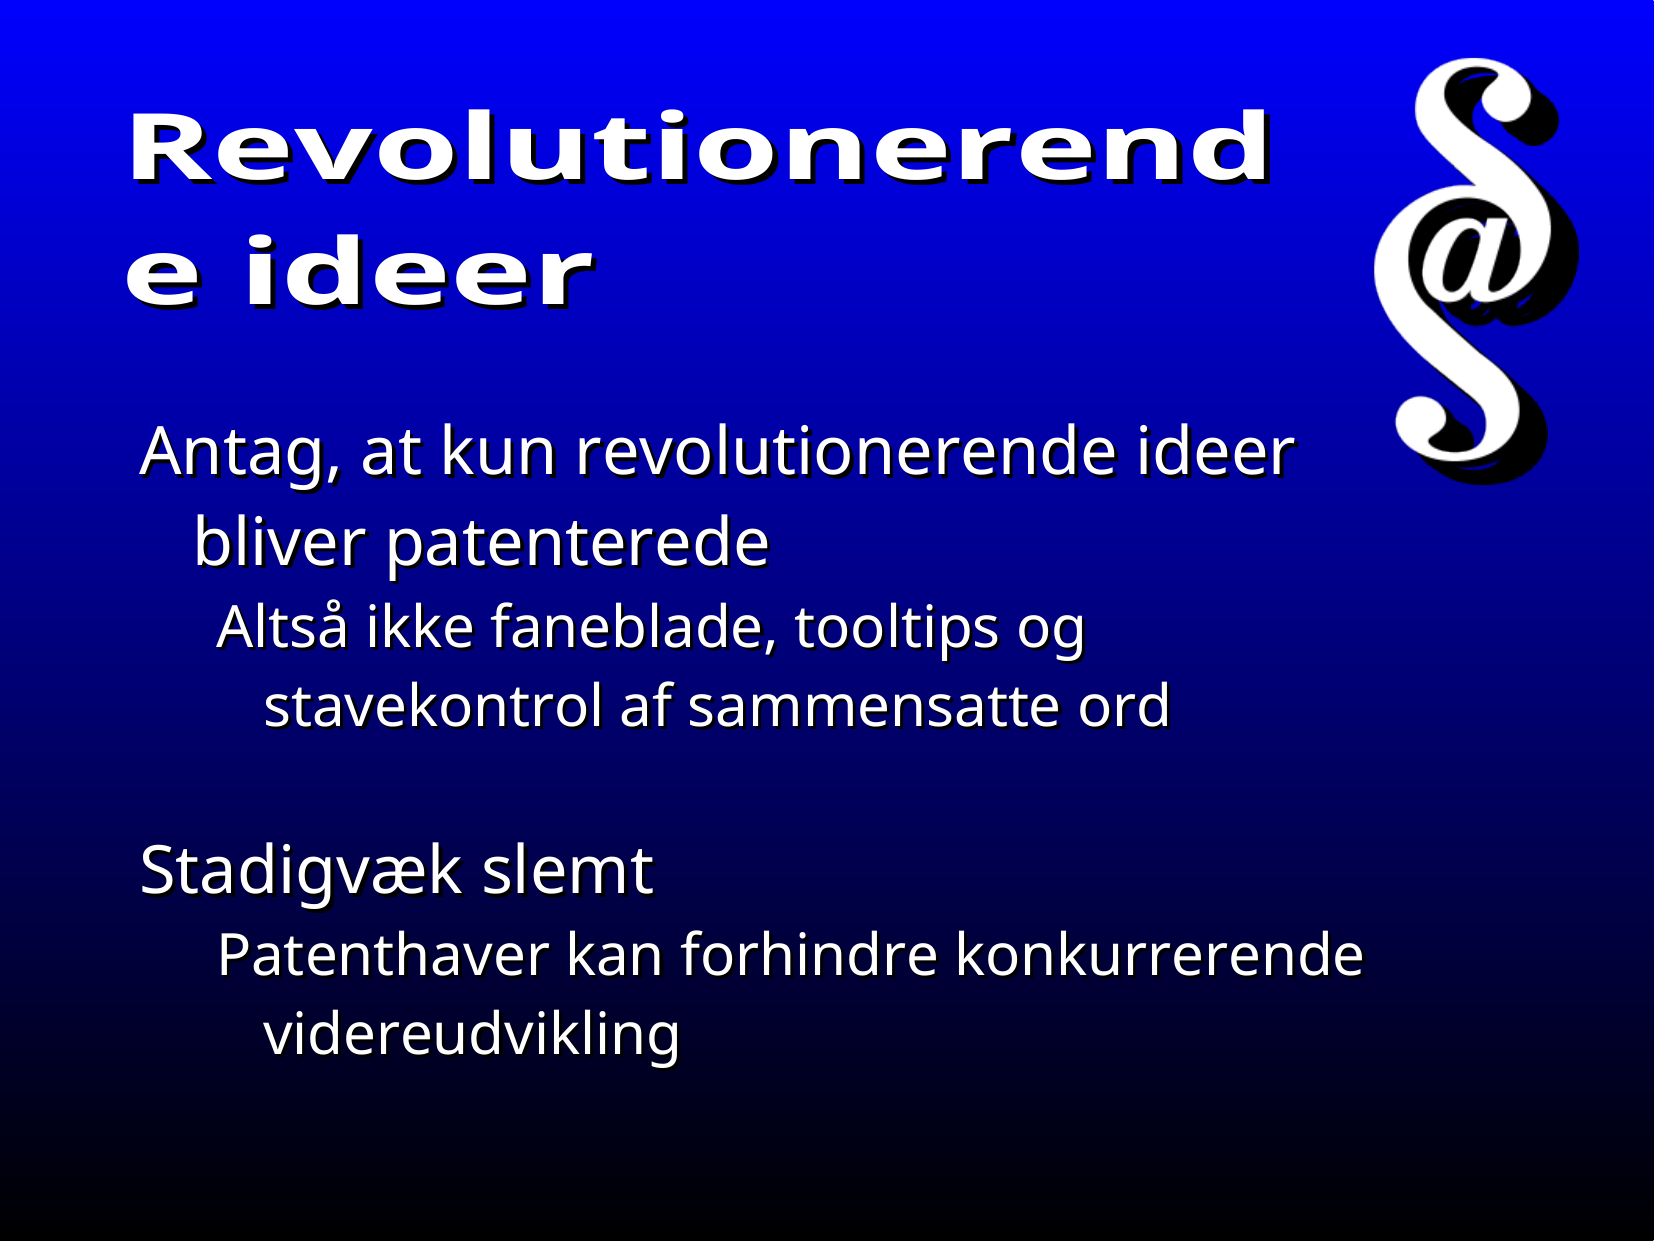

# Revolutionerende ideer
Antag, at kun revolutionerende ideer bliver patenterede
Altså ikke faneblade, tooltips og stavekontrol af sammensatte ord
Stadigvæk slemt
Patenthaver kan forhindre konkurrerende videreudvikling